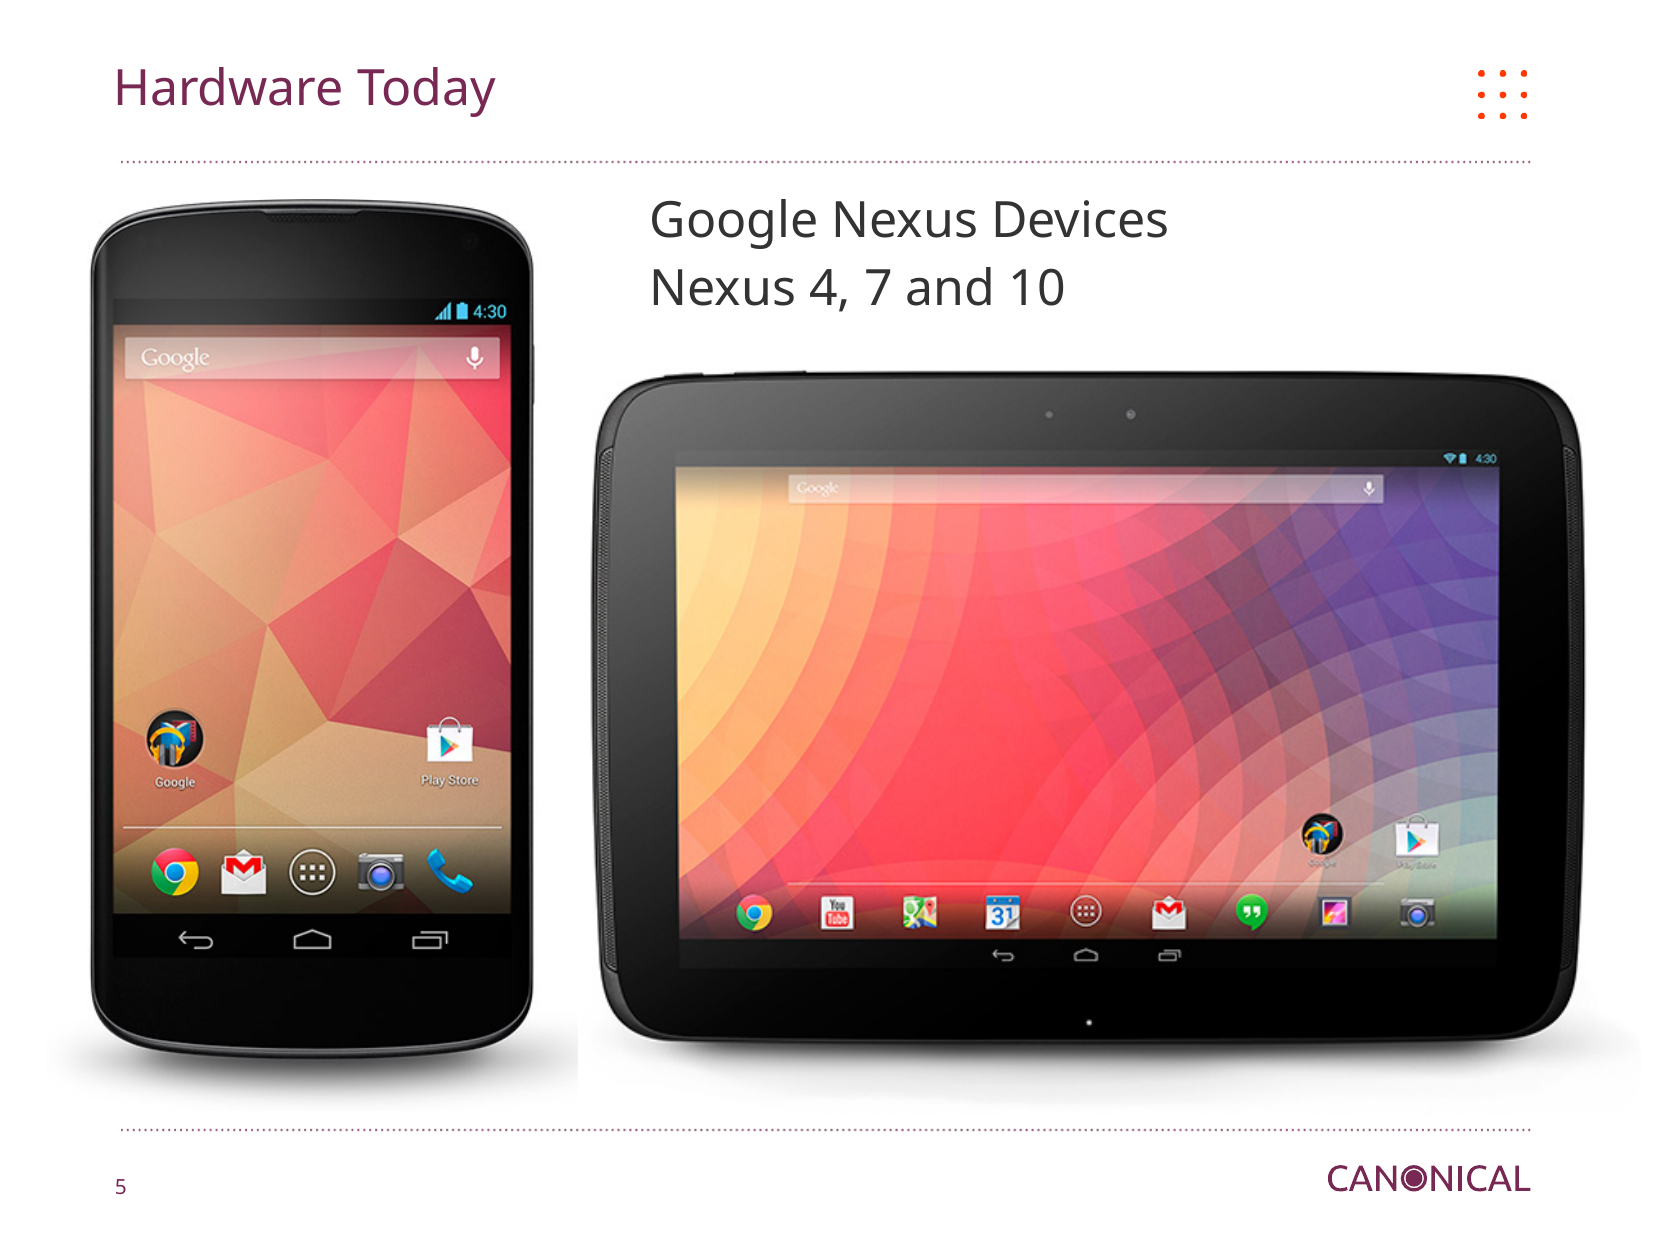

# Hardware Today
Google Nexus Devices
Nexus 4, 7 and 10